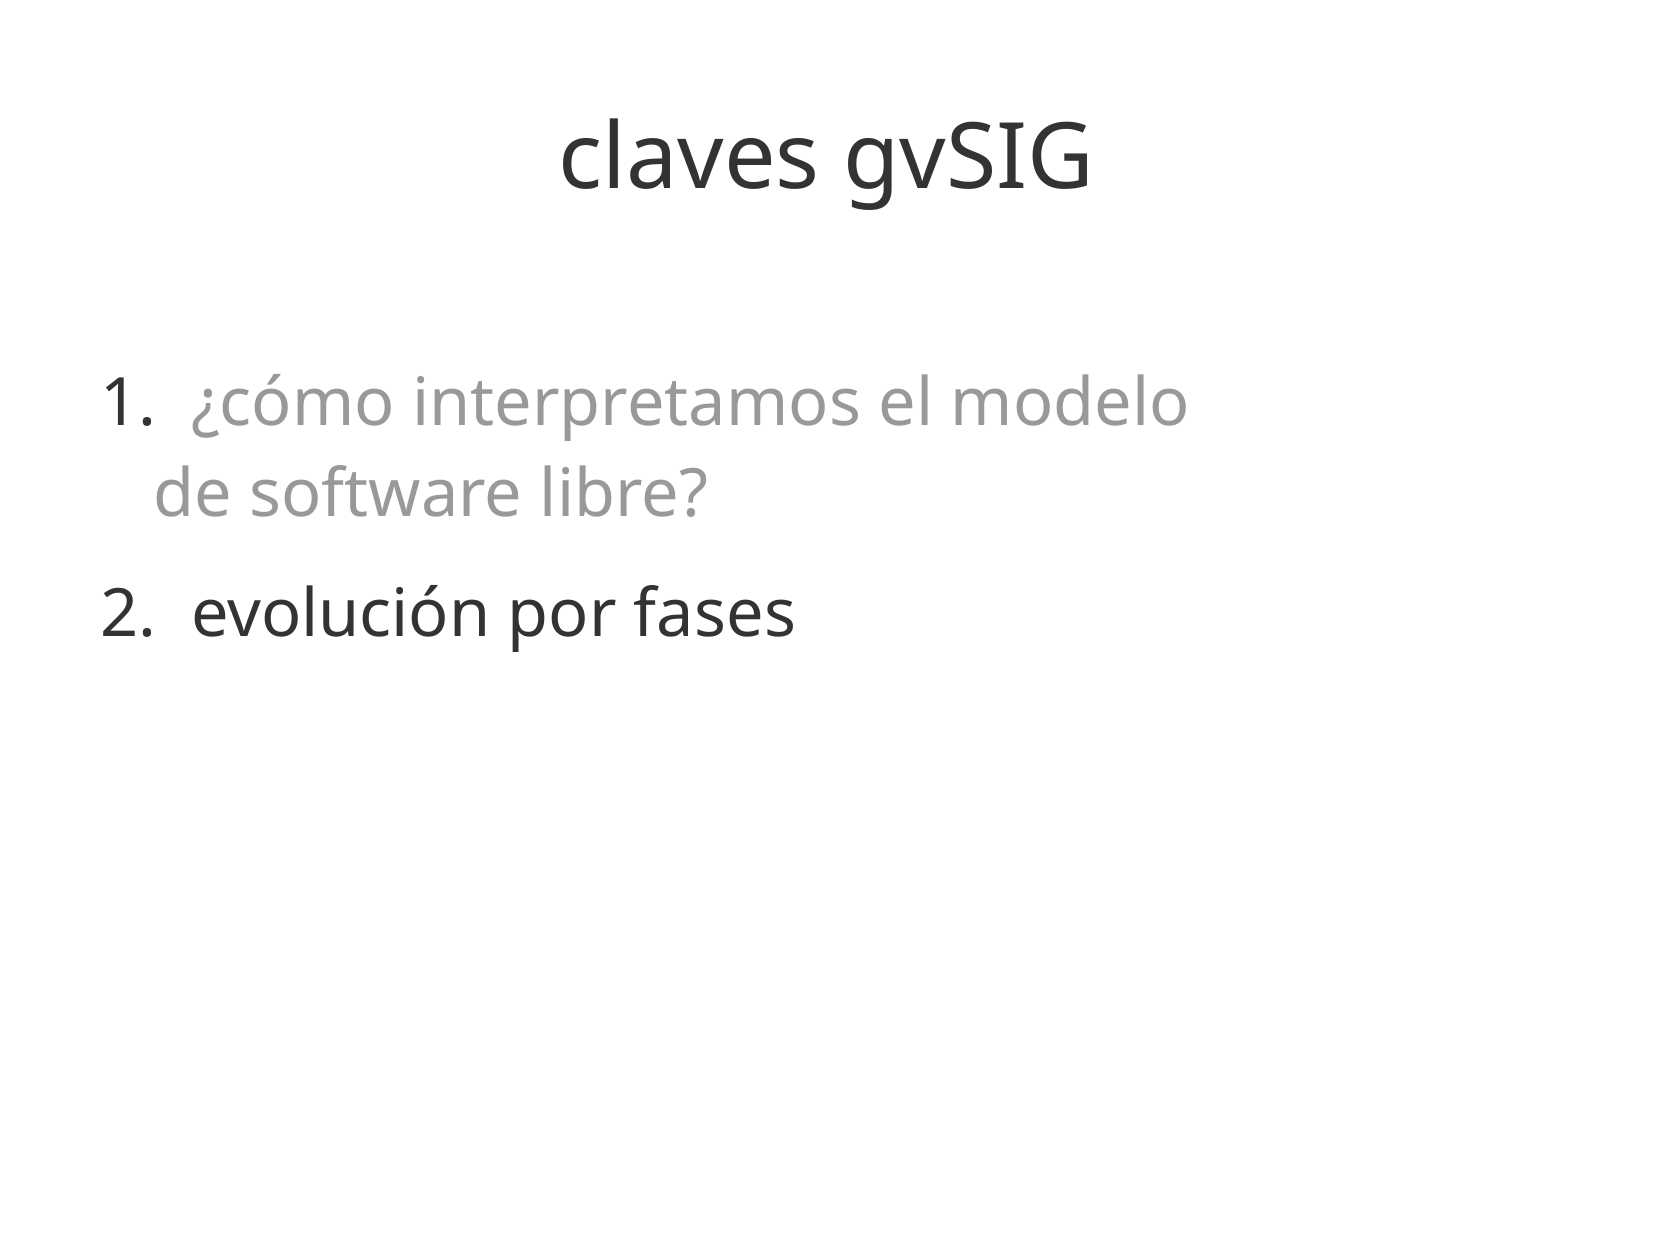

# claves gvSIG
 ¿cómo interpretamos el modelo
de software libre?
 evolución por fases